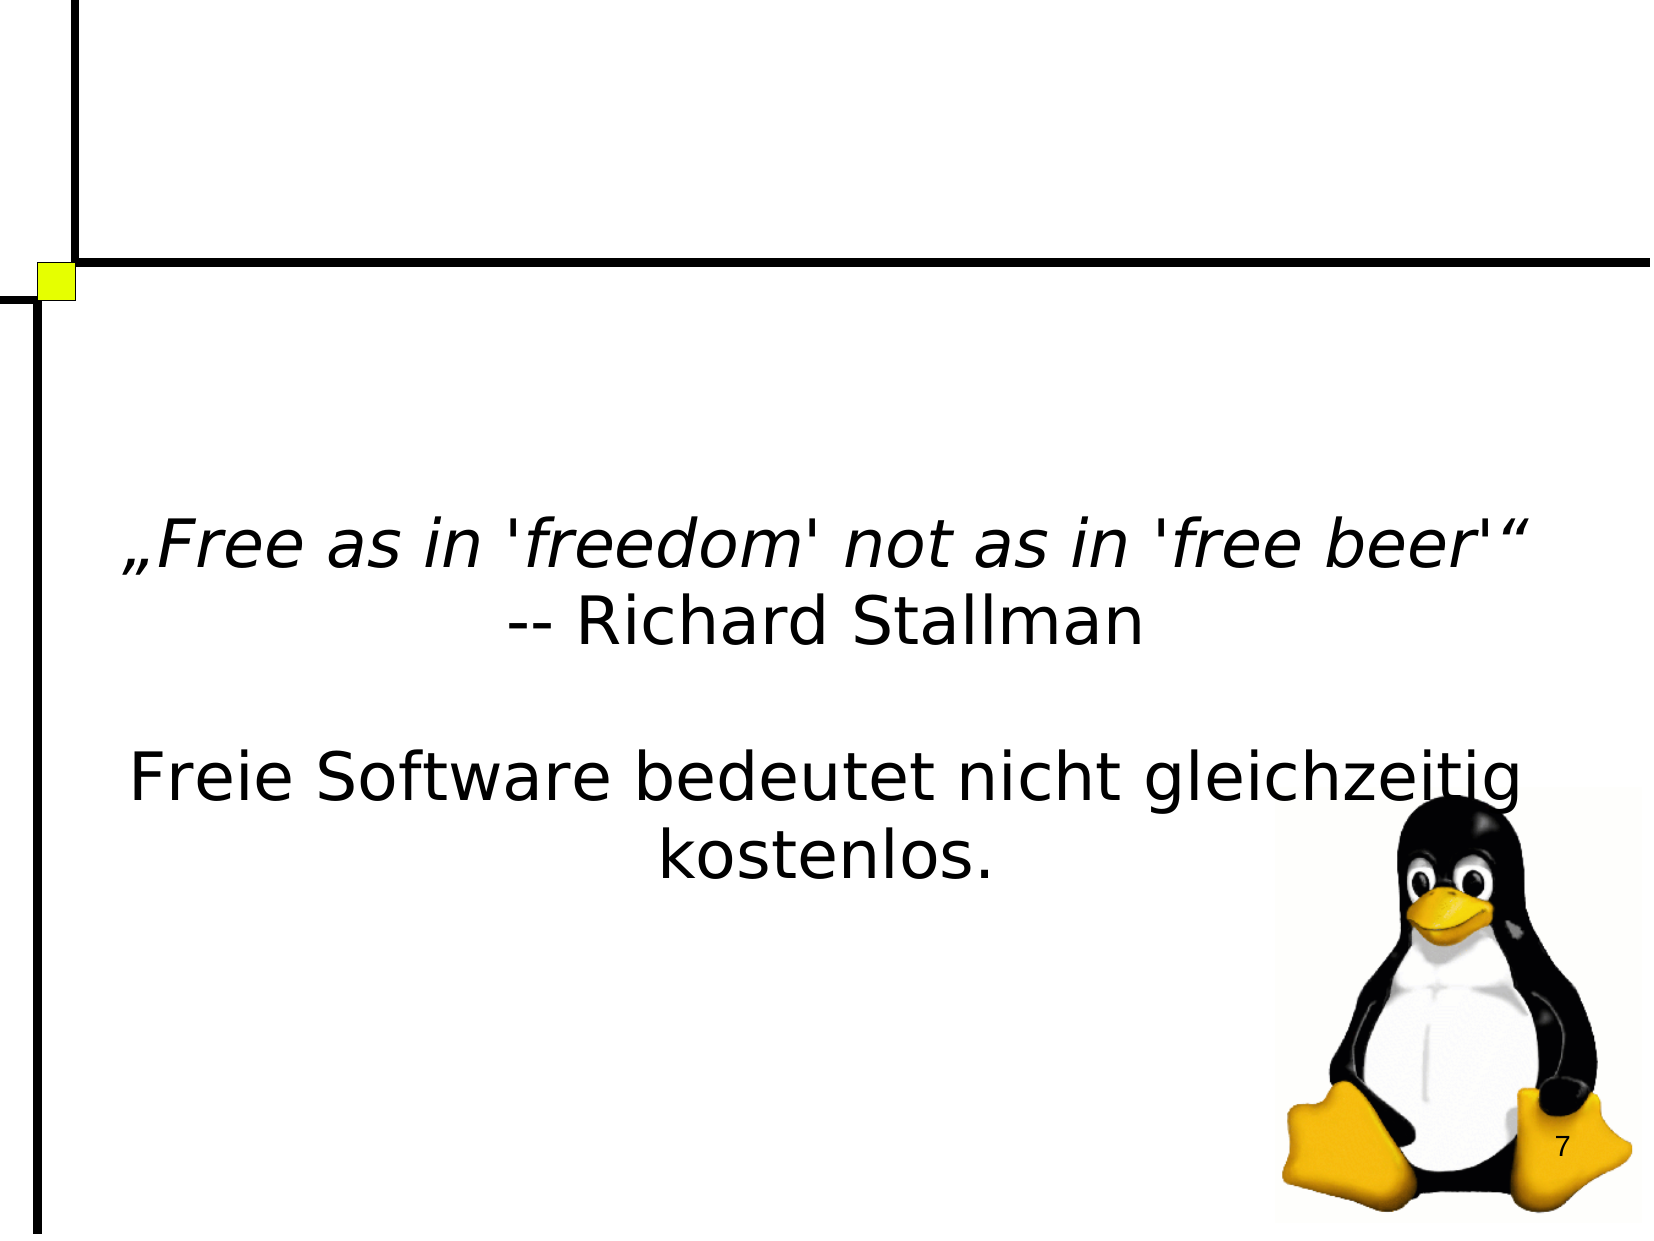

#
„Free as in 'freedom' not as in 'free beer'“
-- Richard Stallman
Freie Software bedeutet nicht gleichzeitig kostenlos.
7